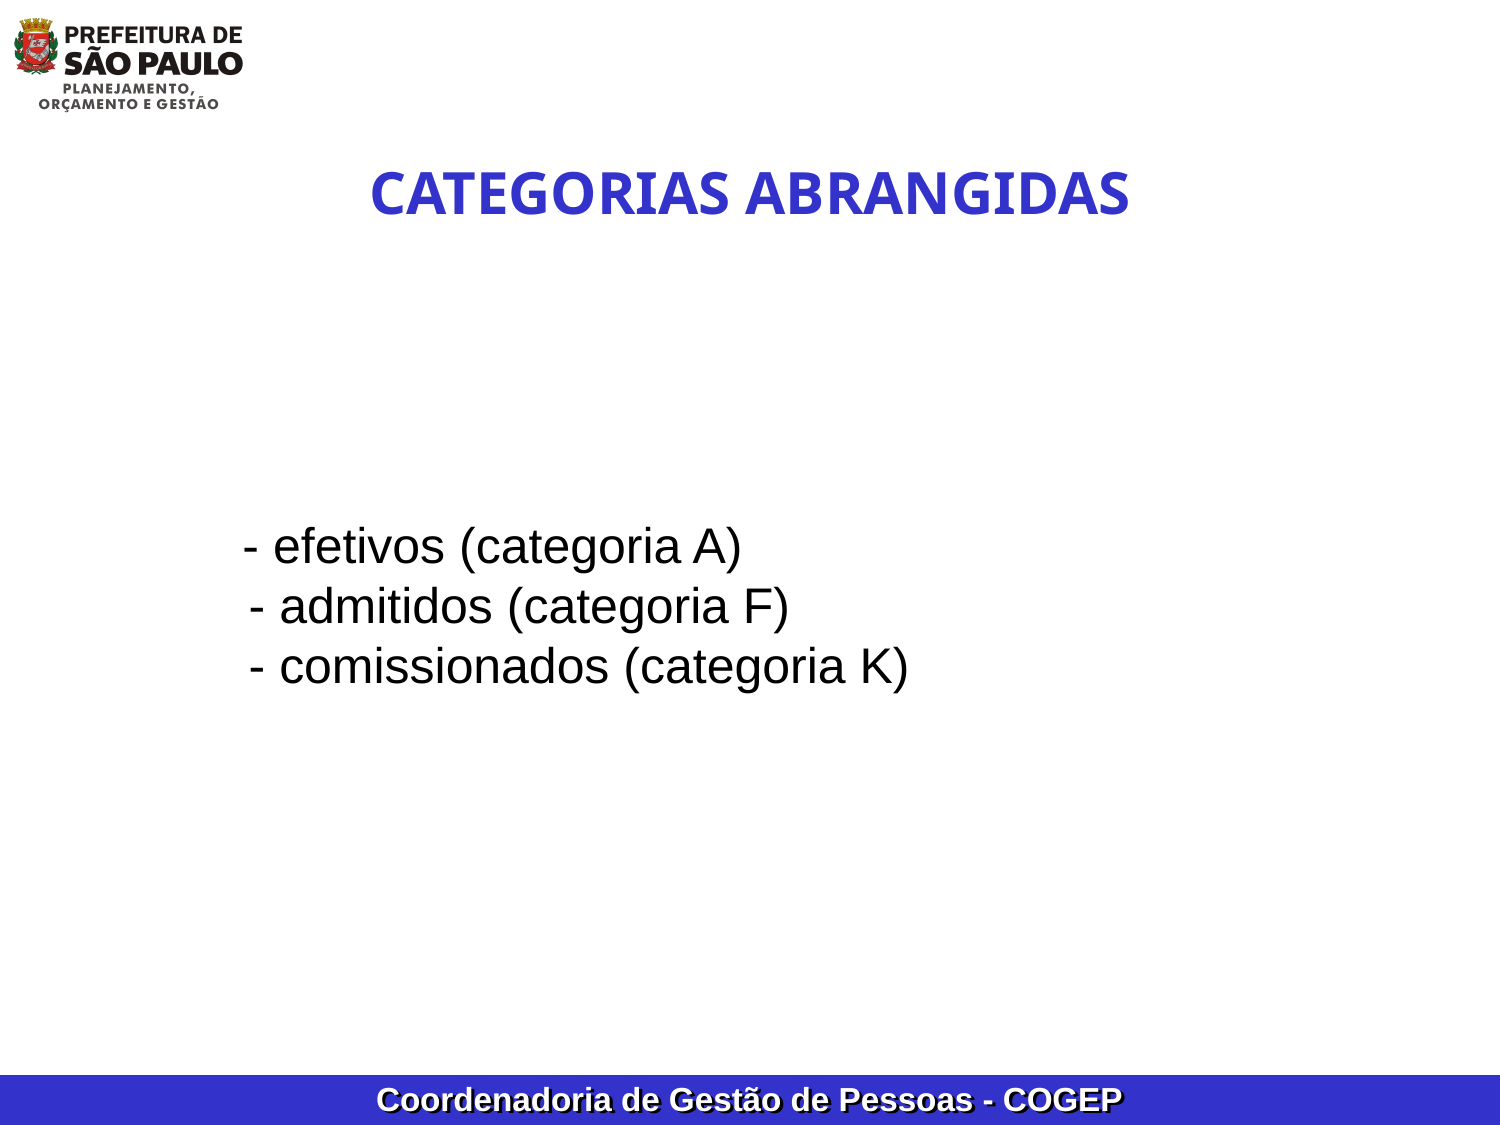

CATEGORIAS ABRANGIDAS
 - efetivos (categoria A)
 - admitidos (categoria F)
 - comissionados (categoria K)